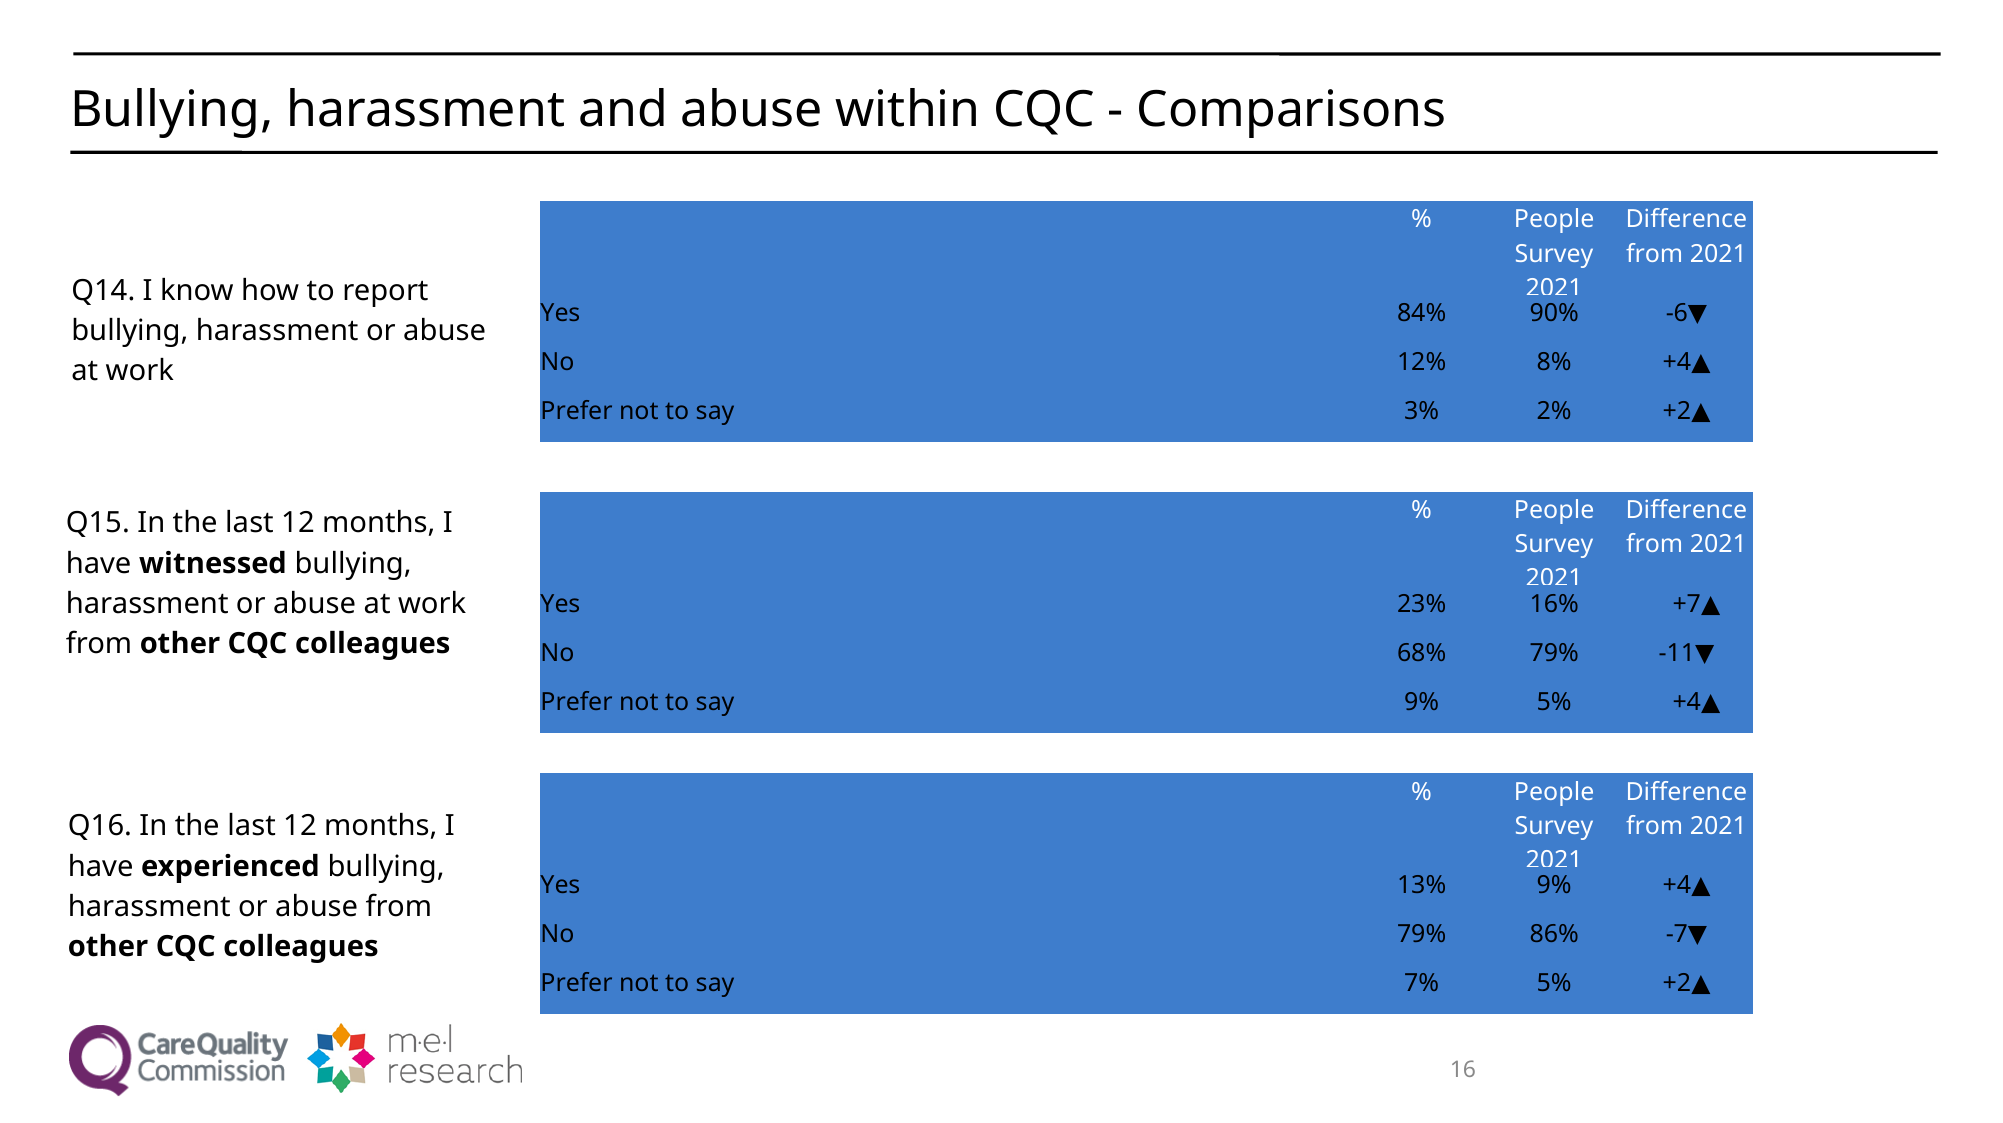

# Bullying, harassment and abuse within CQC - Comparisons
| | % | People Survey 2021 | Difference from 2021 |
| --- | --- | --- | --- |
| Yes | 84% | 90% | -6▼ |
| No | 12% | 8% | +4▲ |
| Prefer not to say | 3% | 2% | +2▲ |
Q14. I know how to report bullying, harassment or abuse at work
| | % | People Survey 2021 | Difference from 2021 |
| --- | --- | --- | --- |
| Yes | 23% | 16% | +7▲ |
| No | 68% | 79% | -11▼ |
| Prefer not to say | 9% | 5% | +4▲ |
Q15. In the last 12 months, I have witnessed bullying, harassment or abuse at work from other CQC colleagues
| | % | People Survey 2021 | Difference from 2021 |
| --- | --- | --- | --- |
| Yes | 13% | 9% | +4▲ |
| No | 79% | 86% | -7▼ |
| Prefer not to say | 7% | 5% | +2▲ |
Q16. In the last 12 months, I have experienced bullying, harassment or abuse from other CQC colleagues